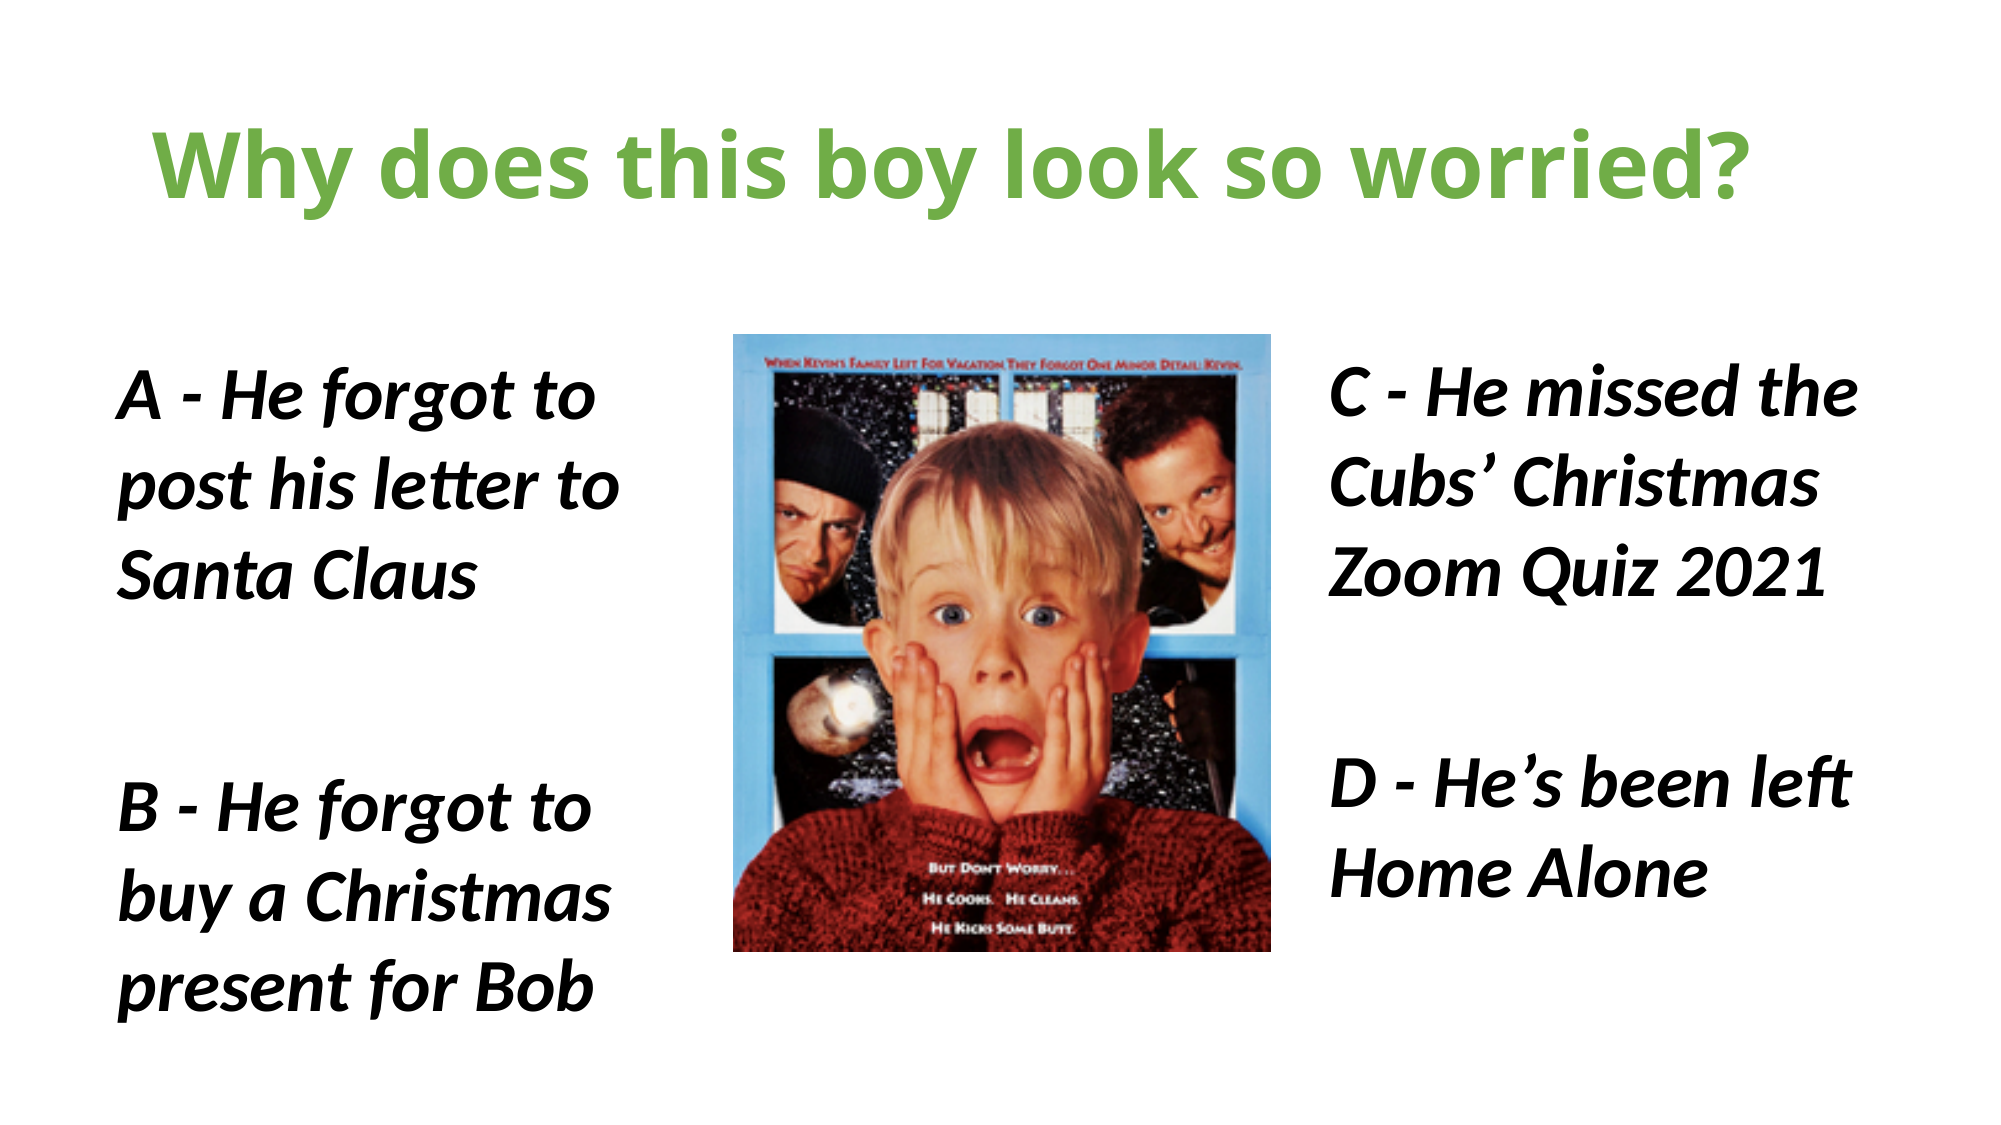

# Why does this boy look so worried?
C - He missed the Cubs’ Christmas Zoom Quiz 2021
A - He forgot to post his letter to Santa Claus
D - He’s been left Home Alone
B - He forgot to buy a Christmas present for Bob